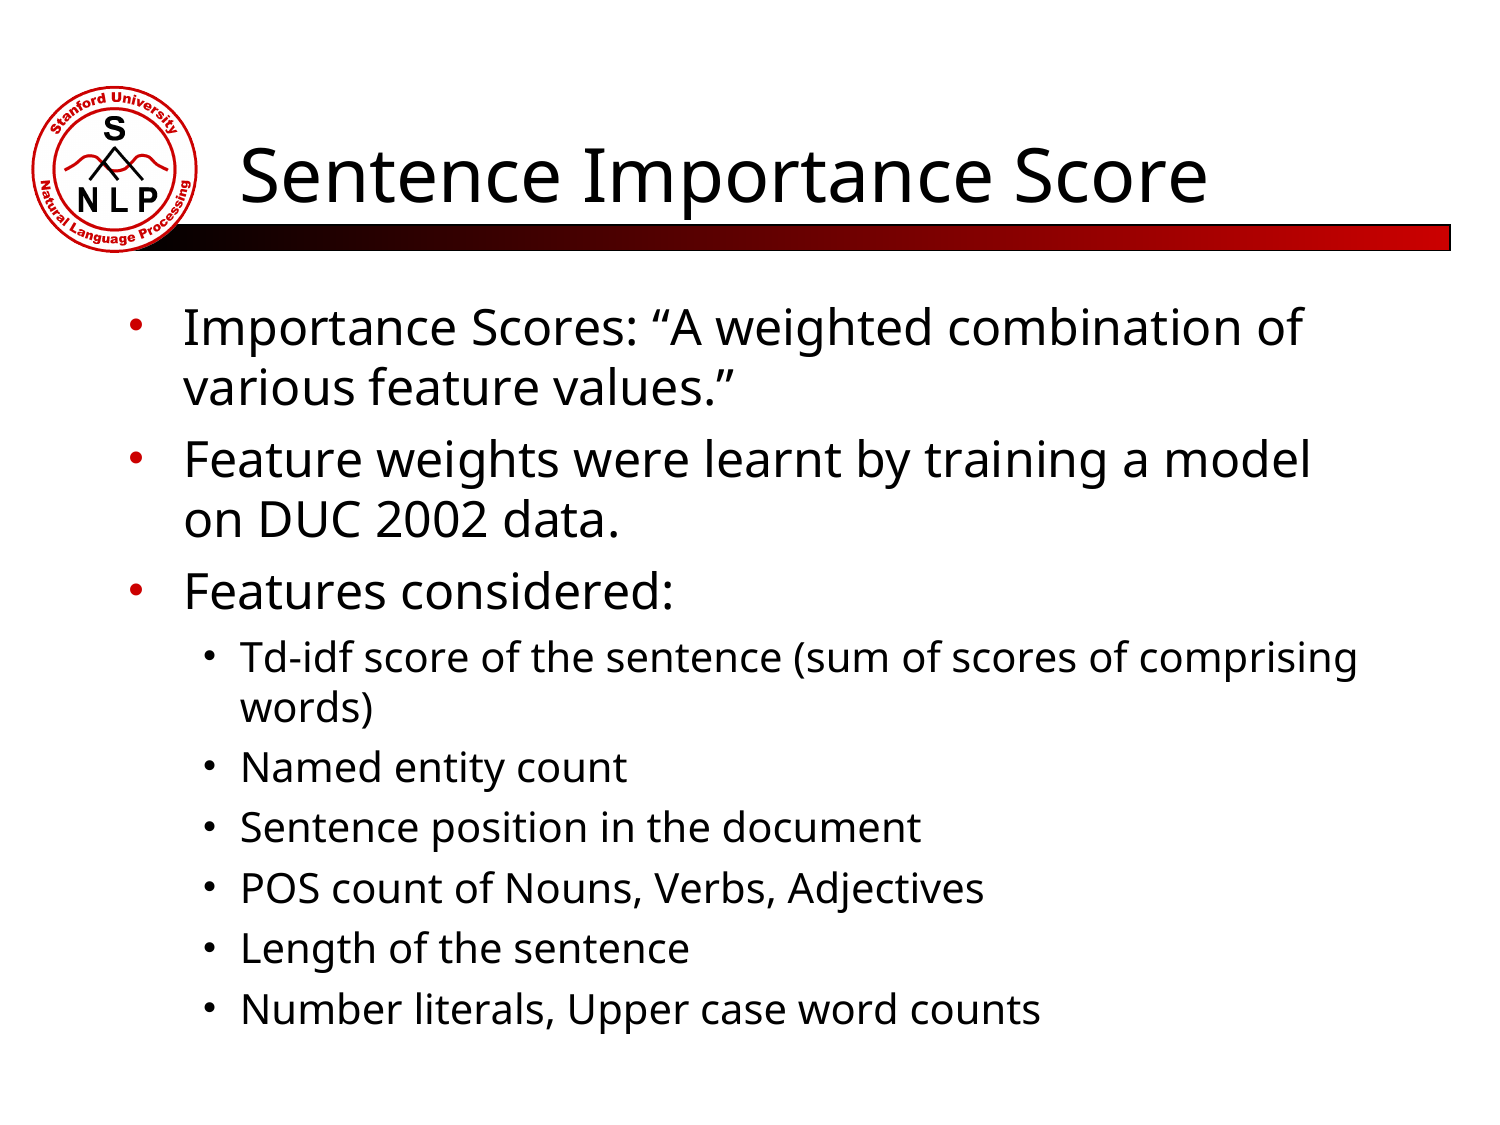

# Sentence Importance Score
Importance Scores: “A weighted combination of various feature values.”
Feature weights were learnt by training a model on DUC 2002 data.
Features considered:
Td-idf score of the sentence (sum of scores of comprising words)
Named entity count
Sentence position in the document
POS count of Nouns, Verbs, Adjectives
Length of the sentence
Number literals, Upper case word counts